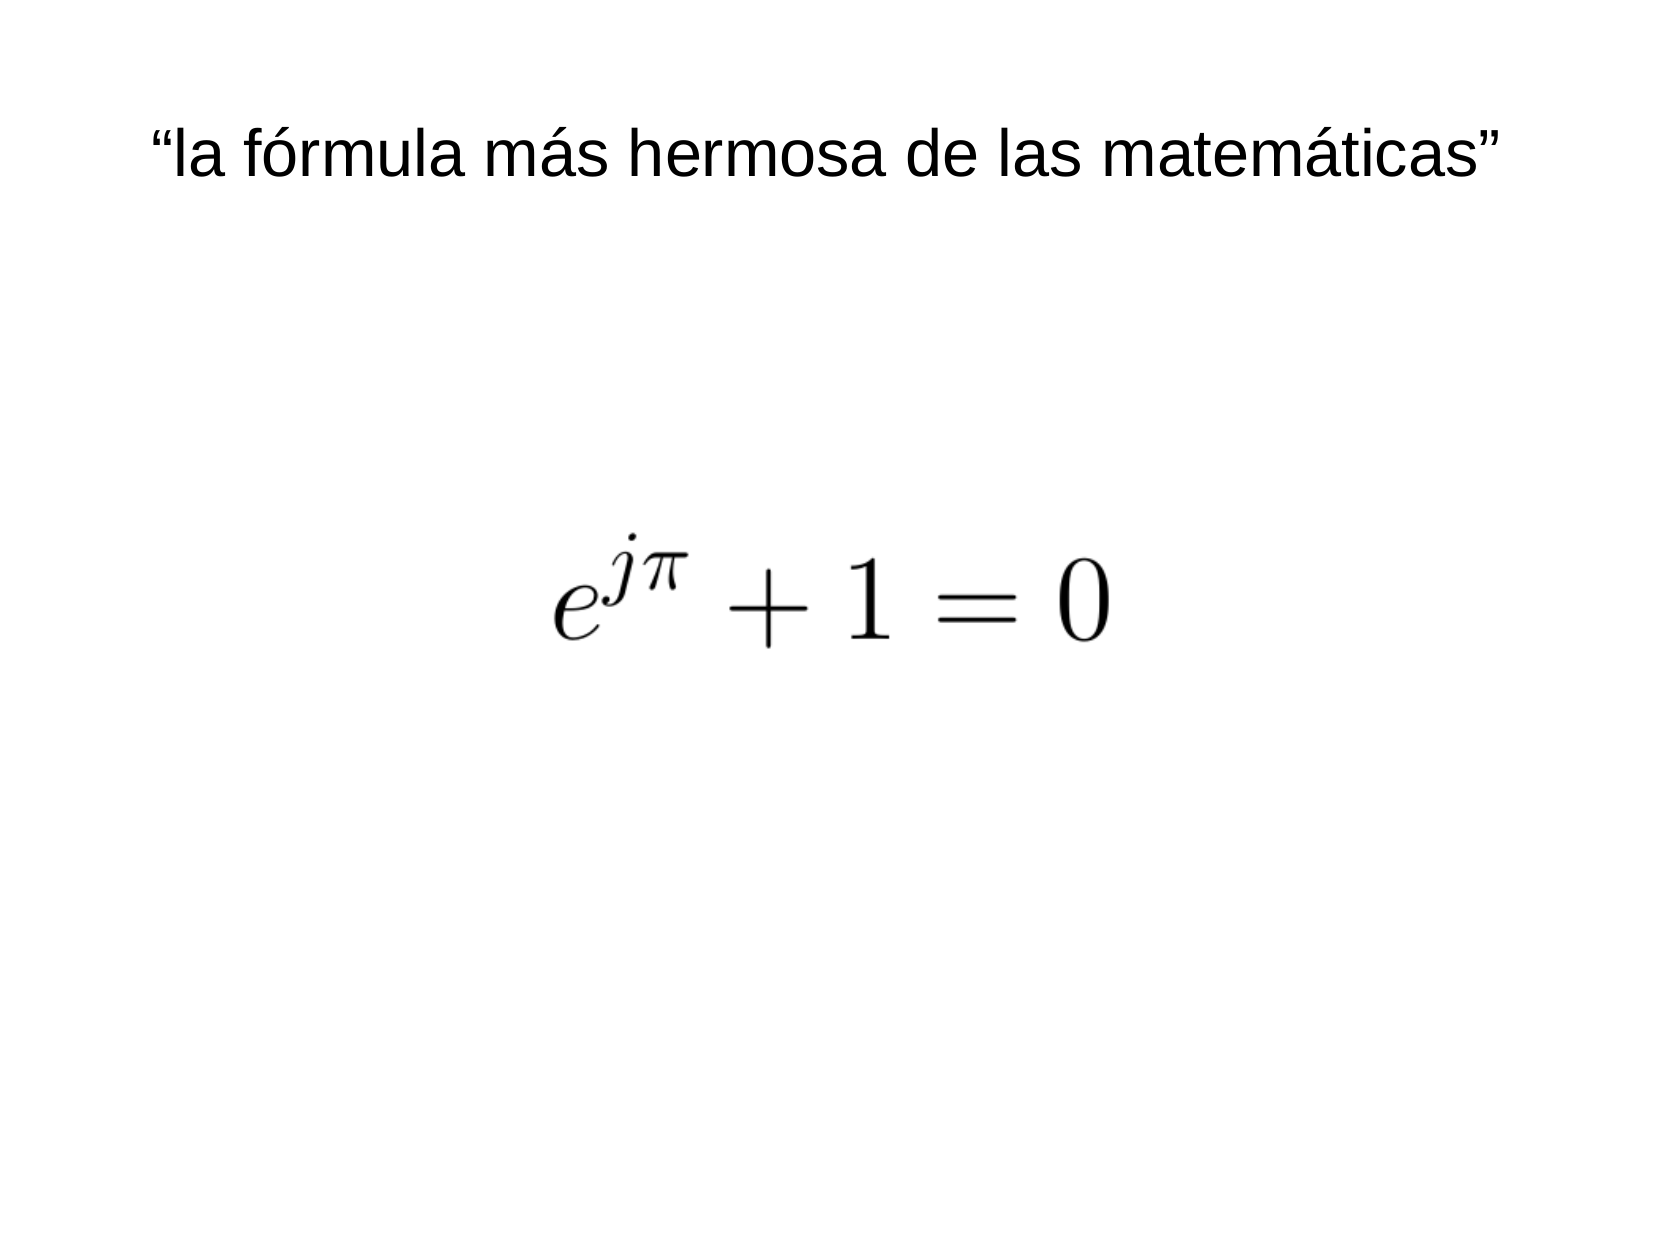

# “la fórmula más hermosa de las matemáticas”